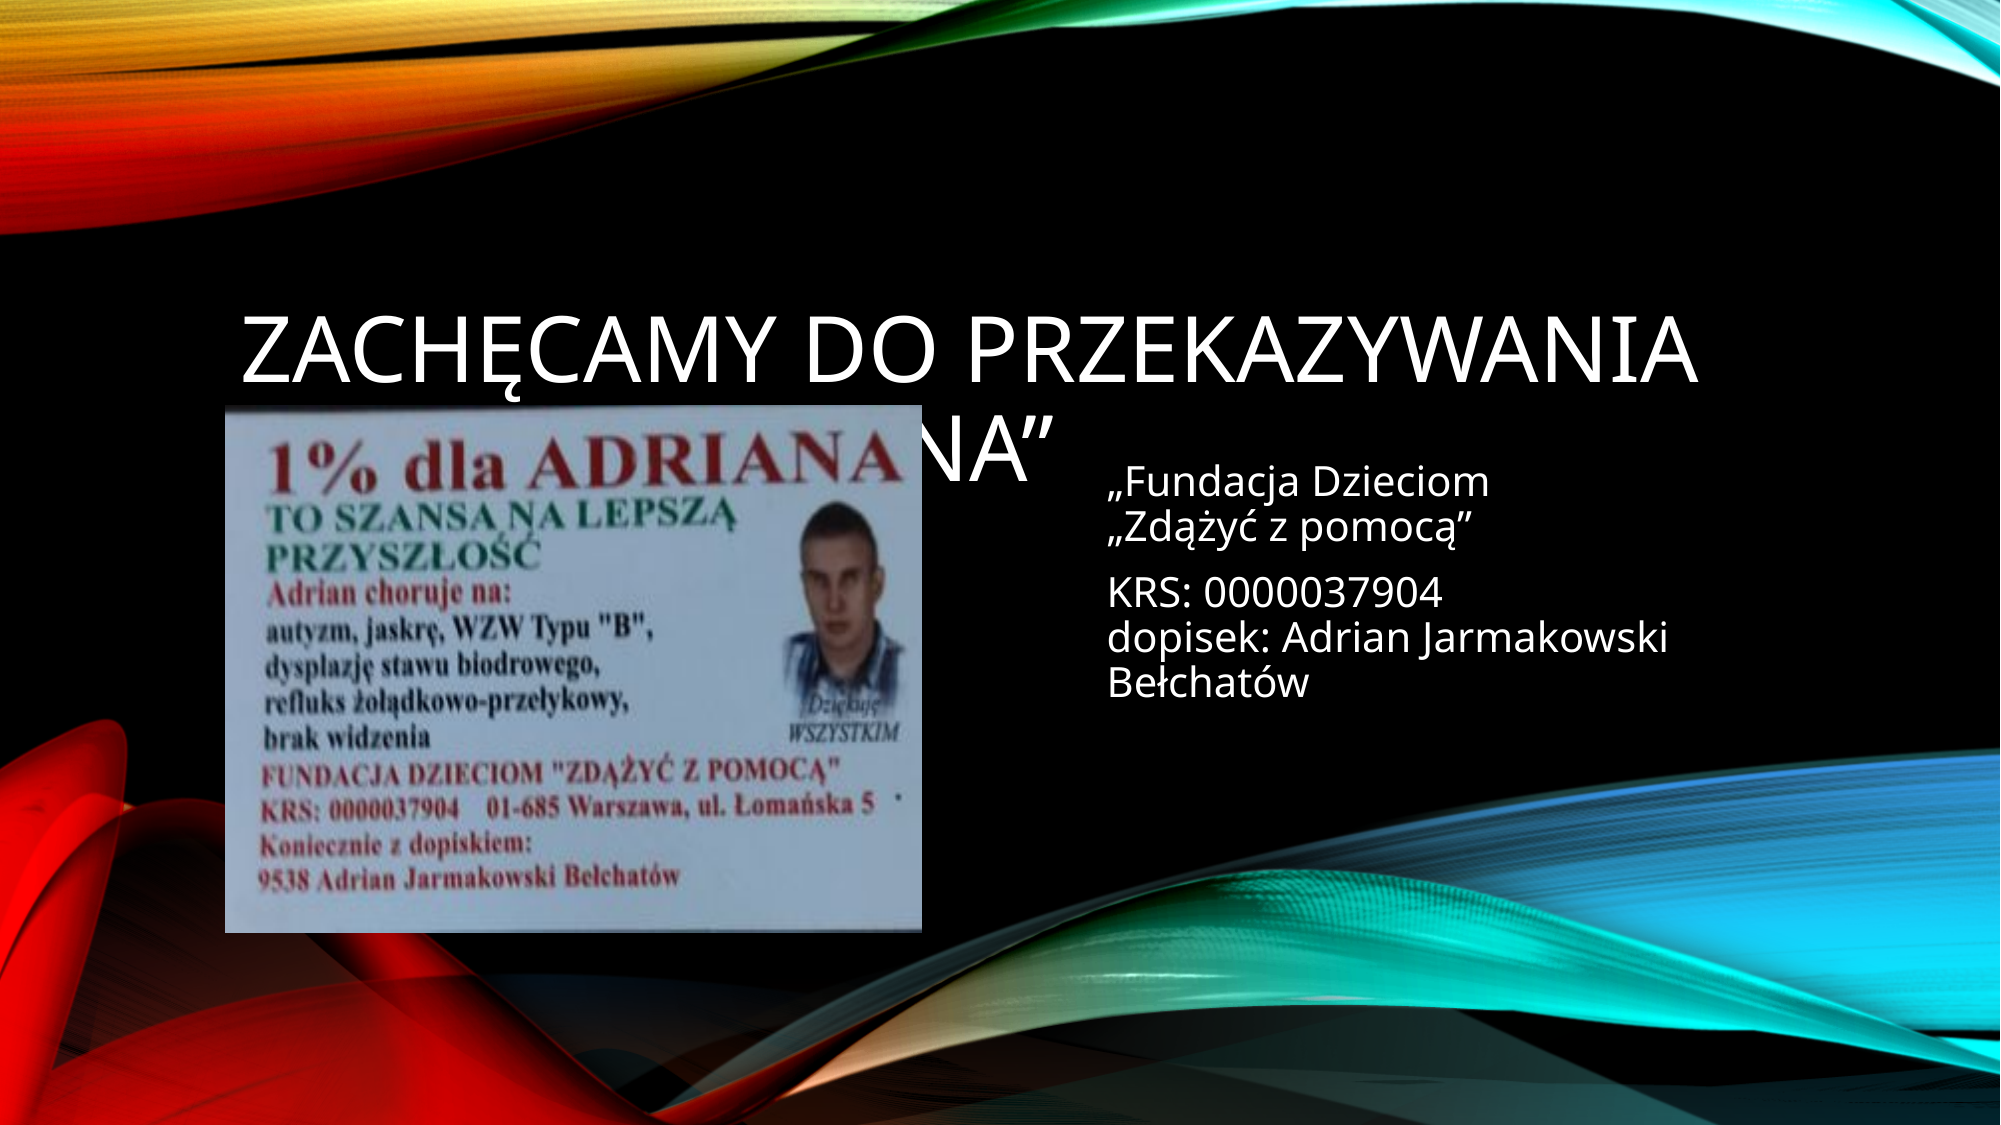

# Zachęcamy do przekazywania 1% „dla adriana”
„Fundacja Dzieciom
„Zdążyć z pomocą”
KRS: 0000037904
dopisek: Adrian Jarmakowski Bełchatów